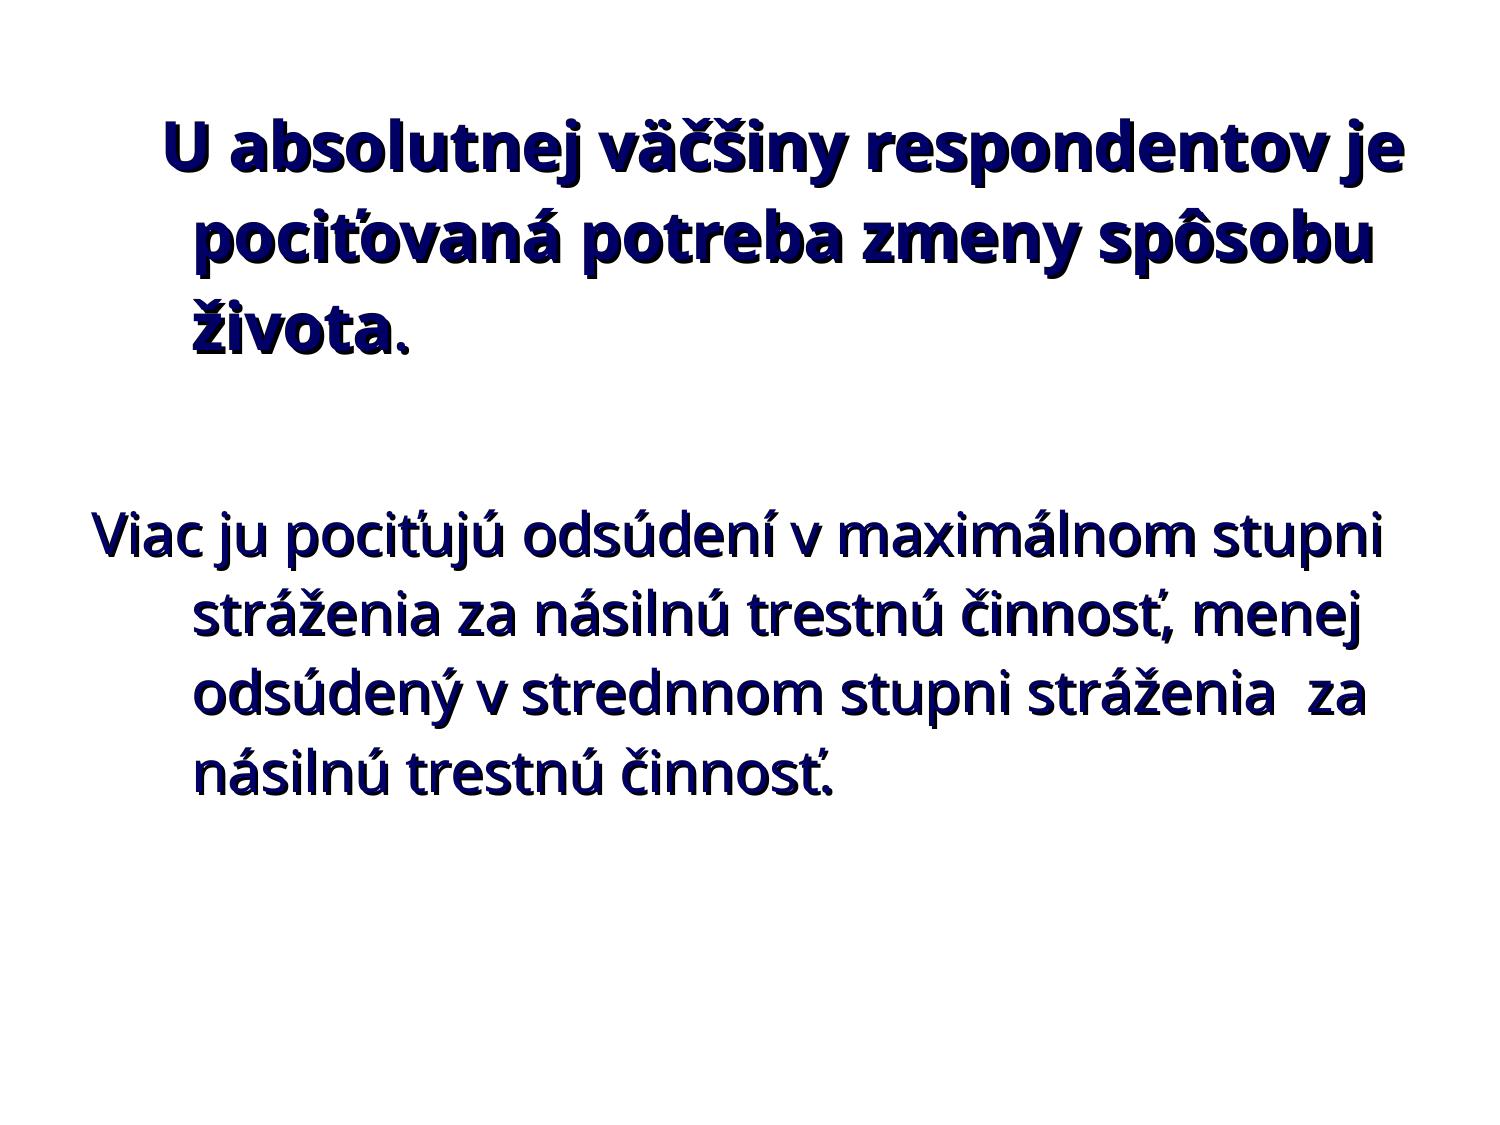

# U absolutnej väčšiny respondentov je pociťovaná potreba zmeny spôsobu života.
Viac ju pociťujú odsúdení v maximálnom stupni stráženia za násilnú trestnú činnosť, menej odsúdený v strednnom stupni stráženia za násilnú trestnú činnosť.
9